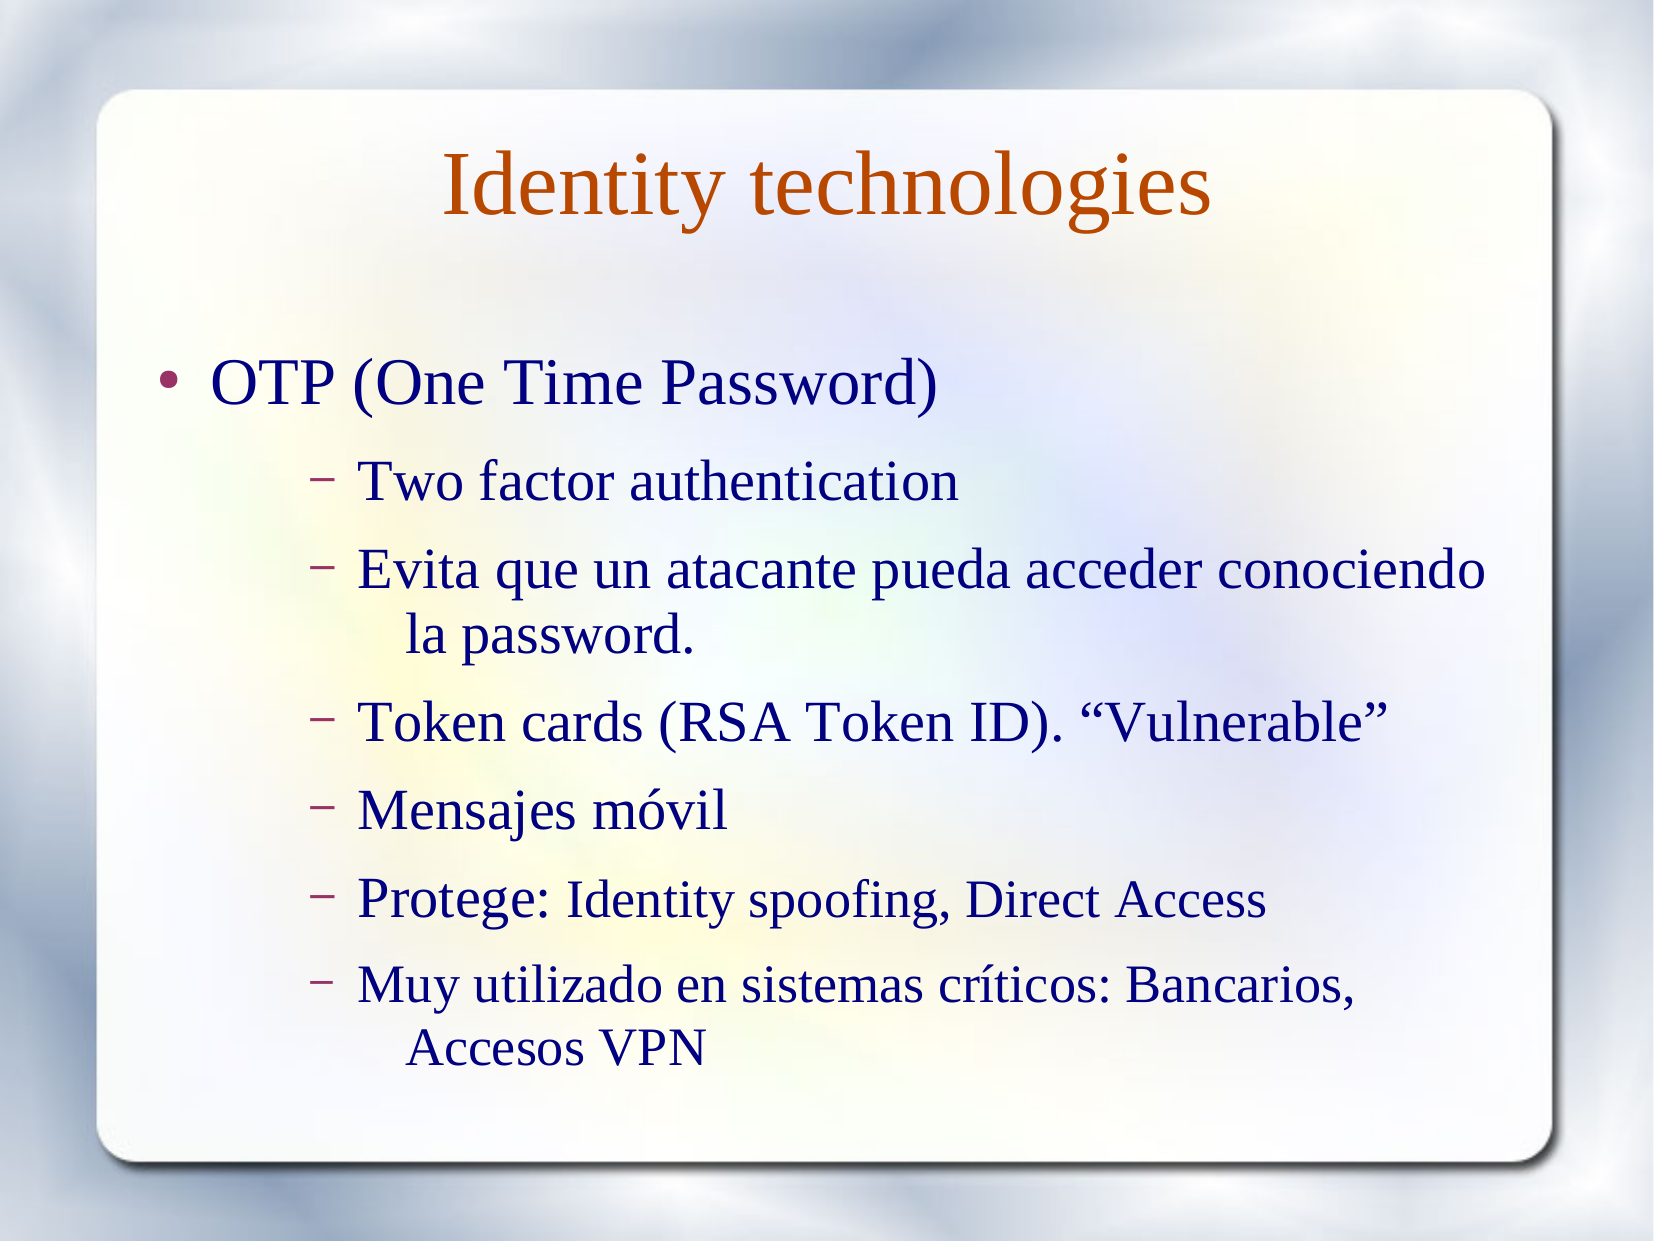

# Identity technologies
OTP (One Time Password)
Two factor authentication
Evita que un atacante pueda acceder conociendo la password.
Token cards (RSA Token ID). “Vulnerable”
Mensajes móvil
Protege: Identity spoofing, Direct Access
Muy utilizado en sistemas críticos: Bancarios, Accesos VPN